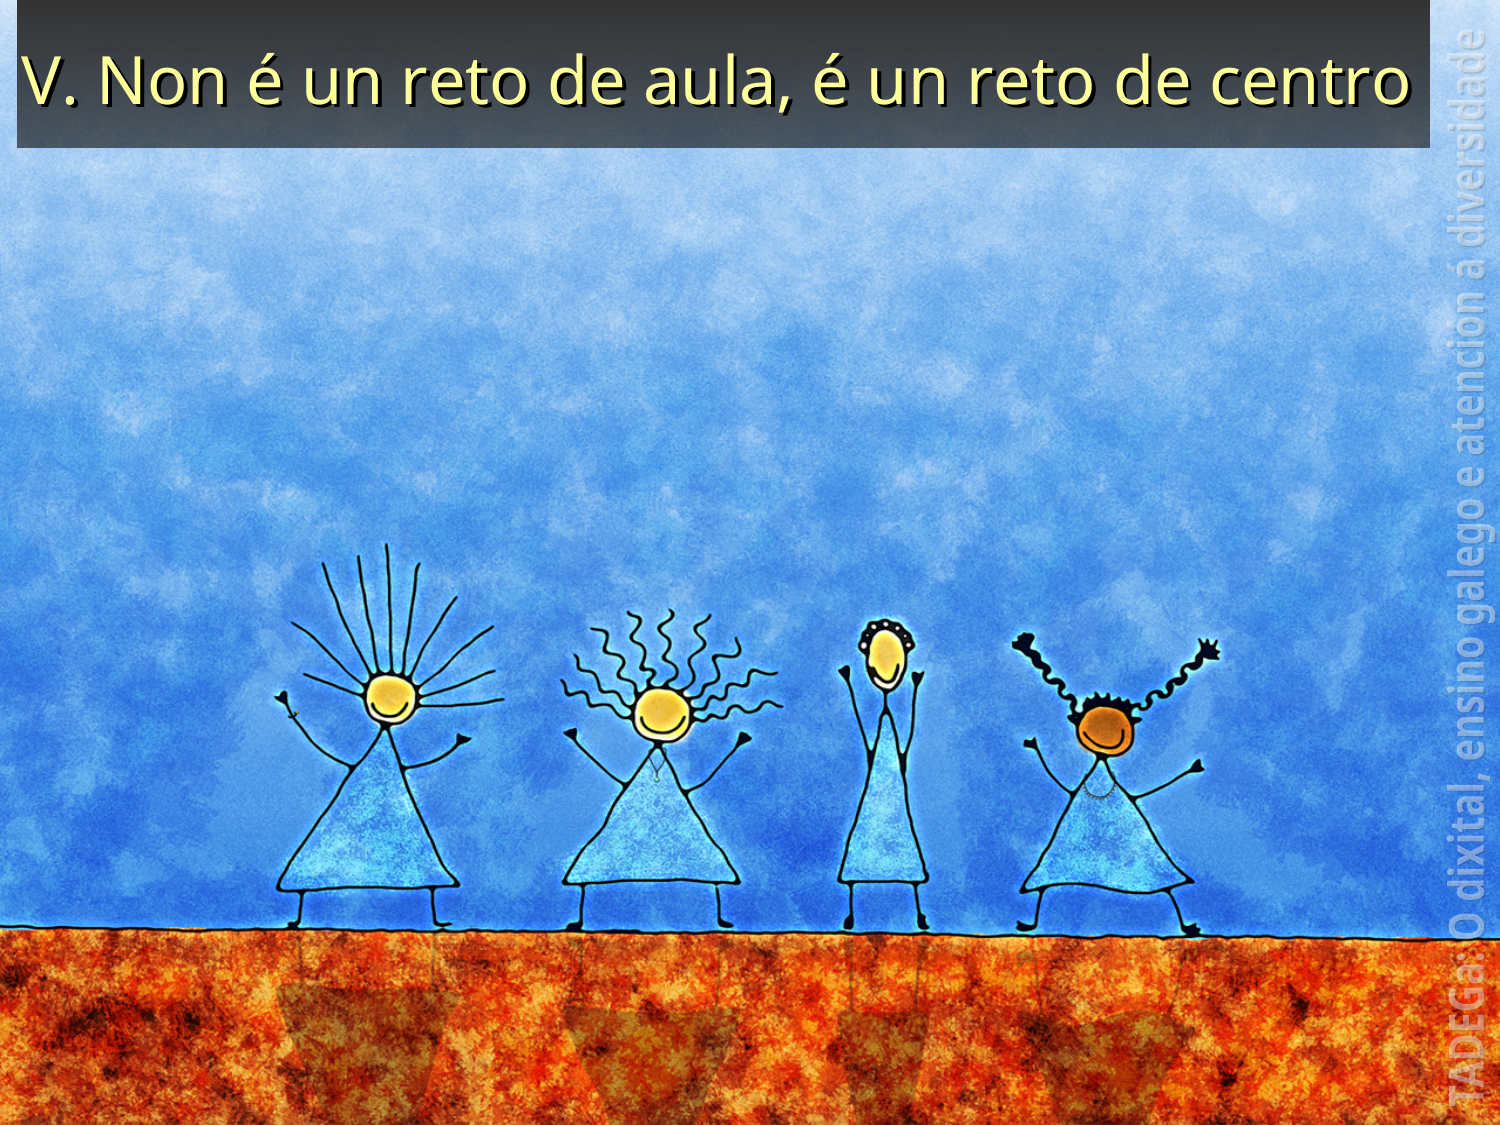

# V. Non é un reto de aula, é un reto de centro